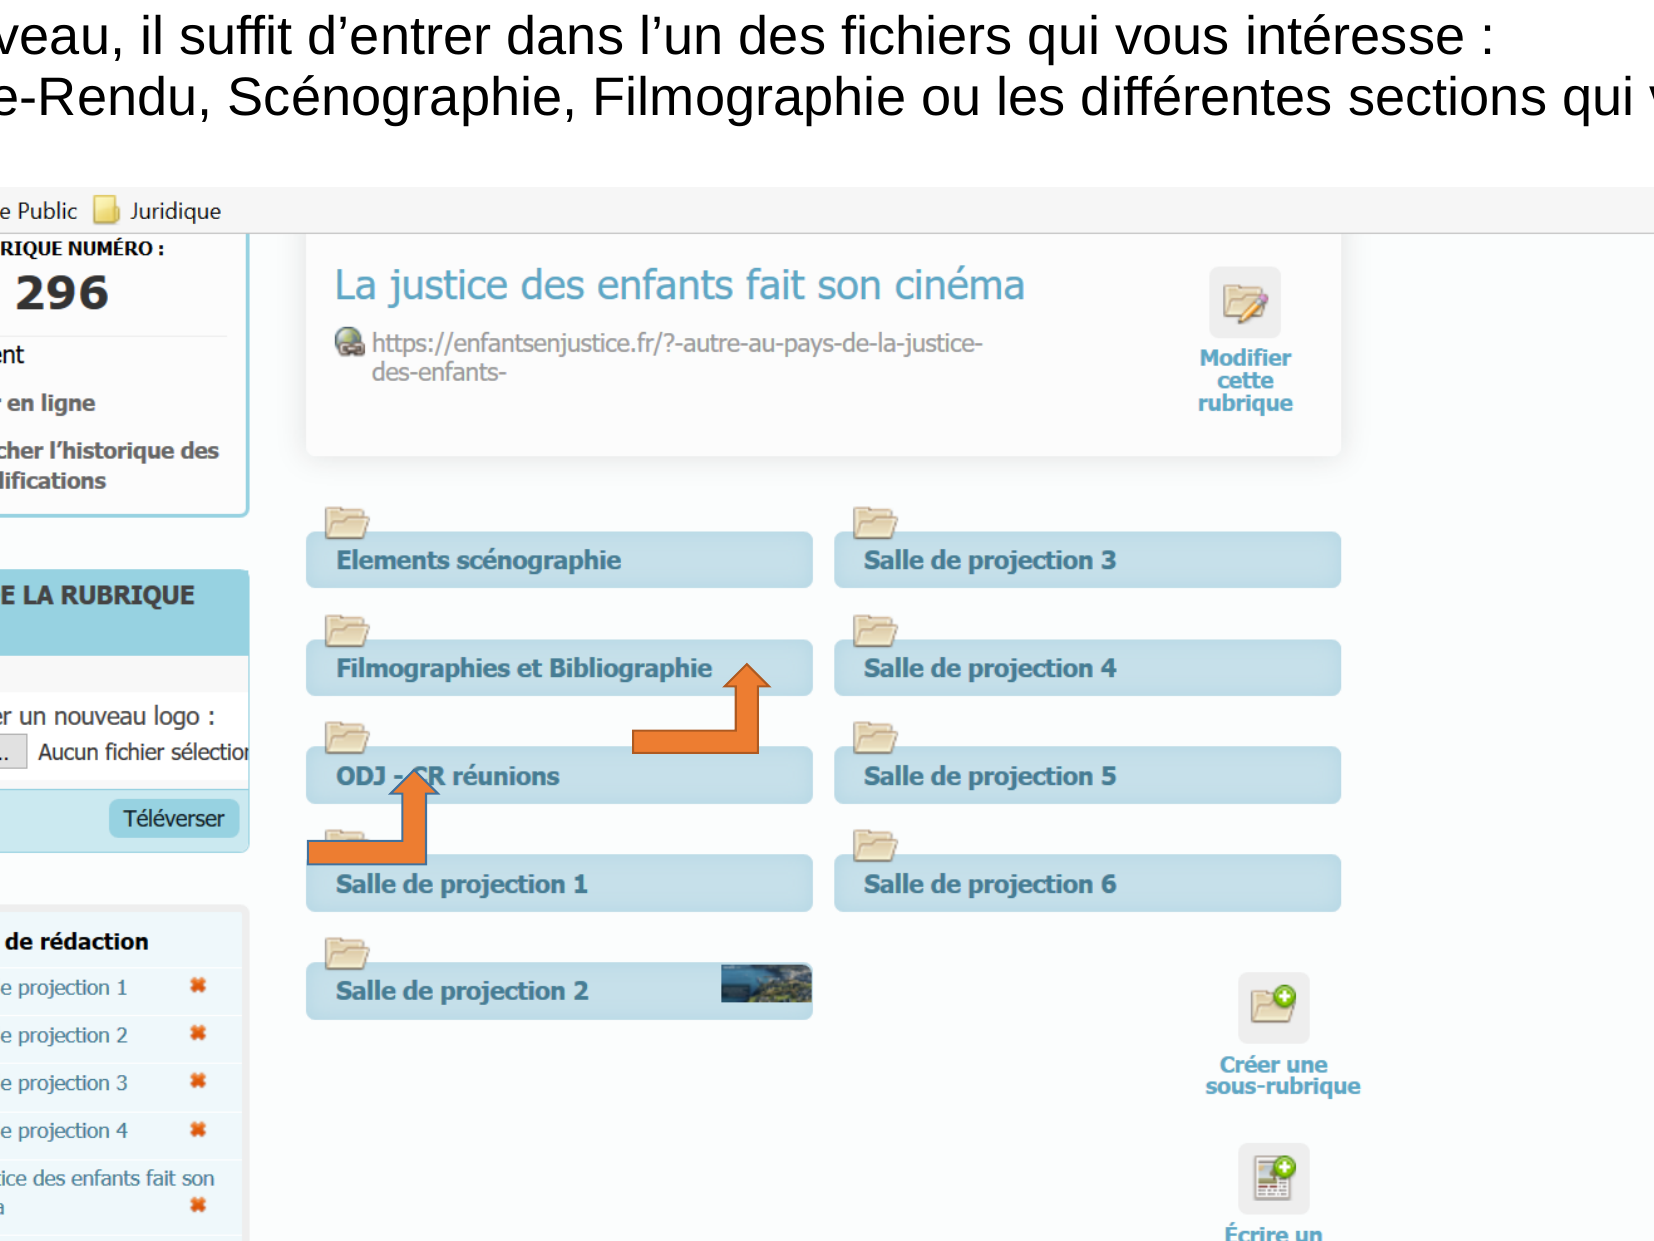

A ce niveau, il suffit d’entrer dans l’un des fichiers qui vous intéresse :
Compte-Rendu, Scénographie, Filmographie ou les différentes sections qui vont se créer…